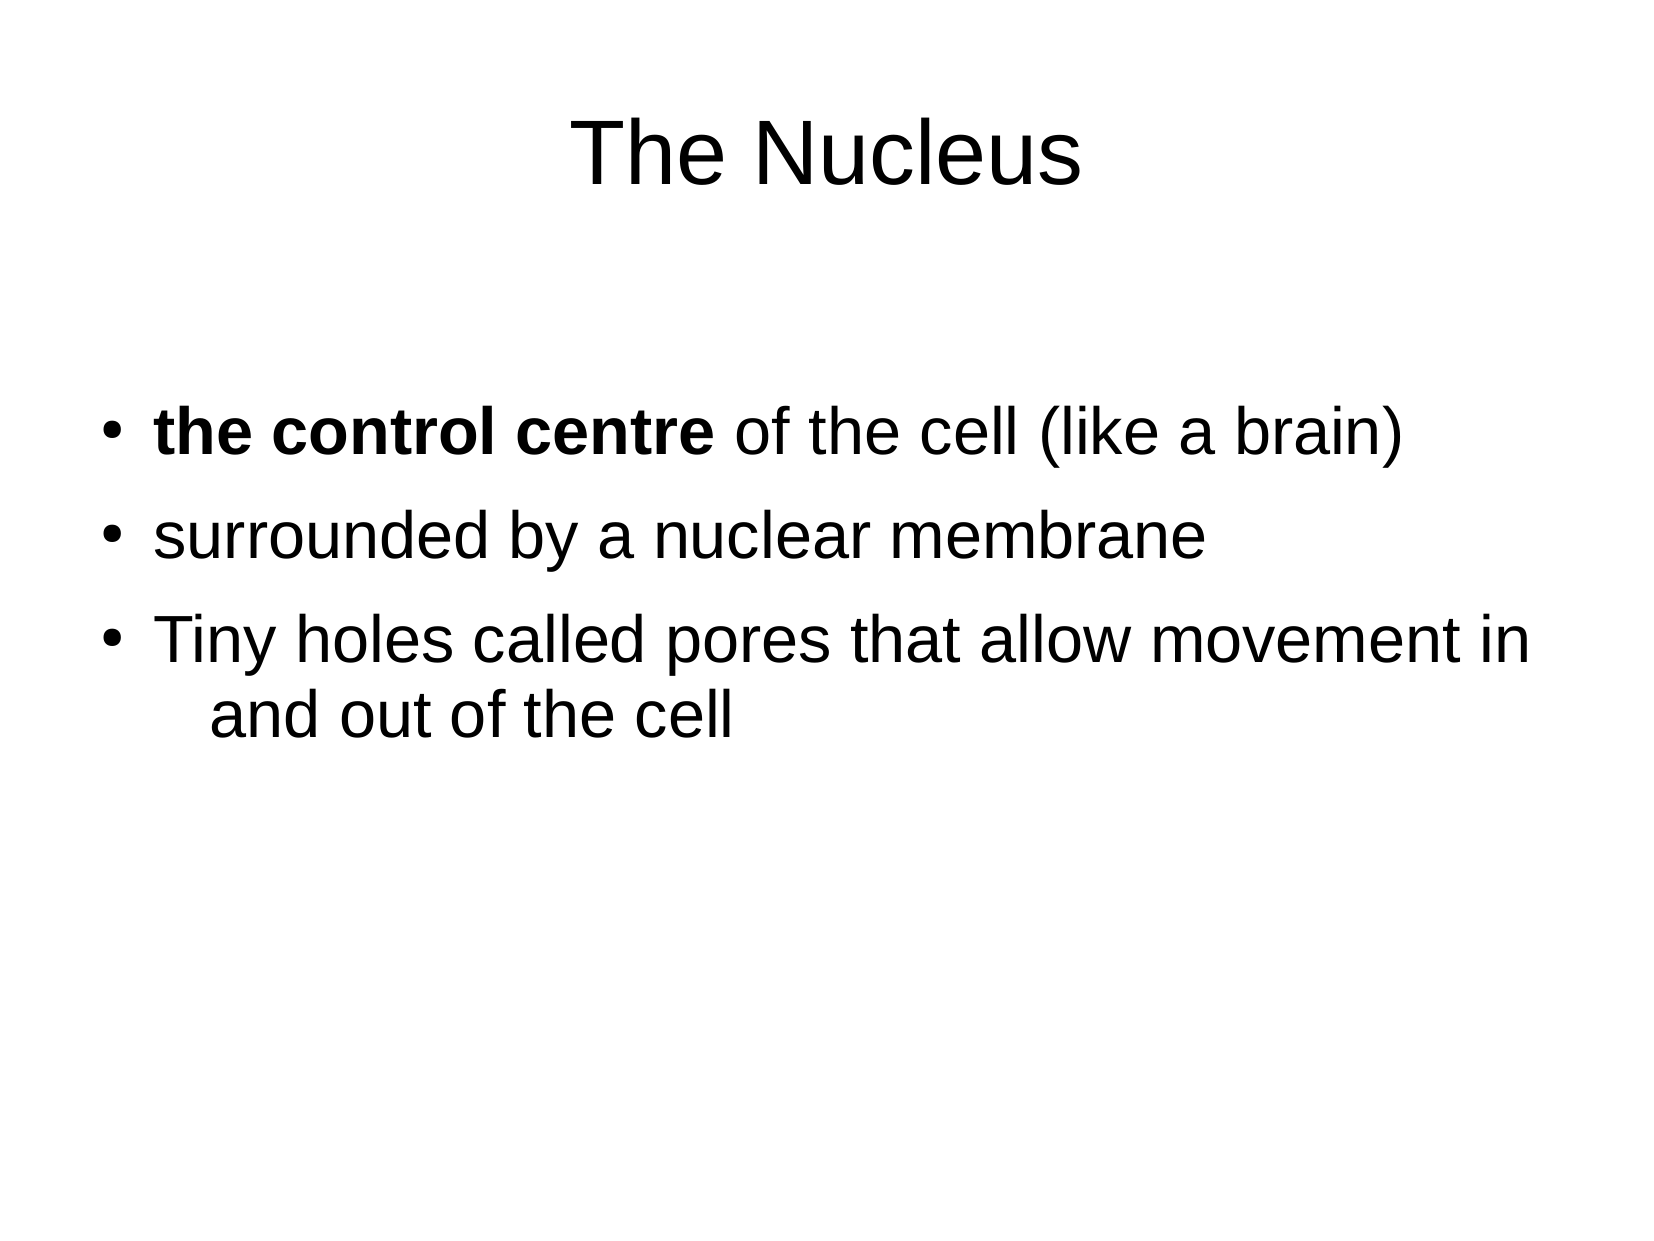

# The Nucleus
the control centre of the cell (like a brain)
surrounded by a nuclear membrane
Tiny holes called pores that allow movement in and out of the cell